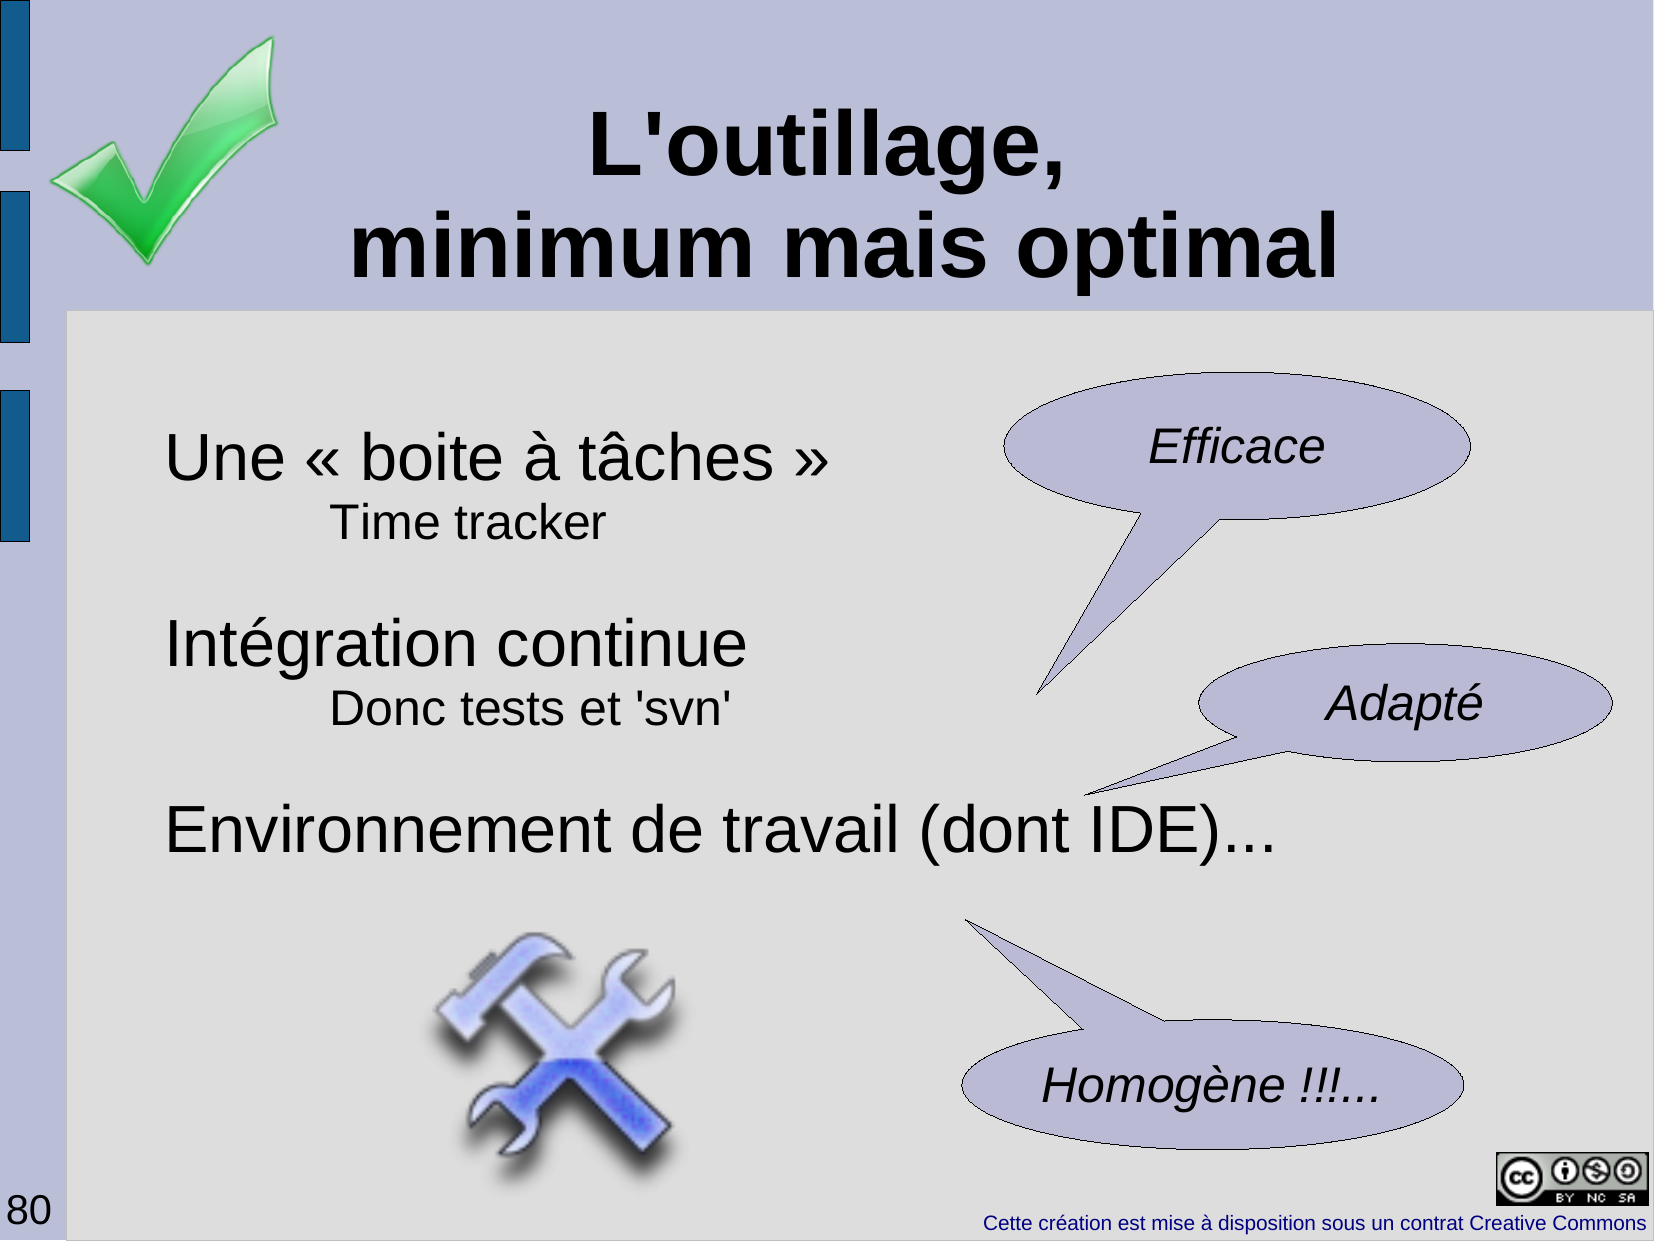

# L'outillage, minimum mais optimal
Une « boite à tâches »
Time tracker
Intégration continue
Donc tests et 'svn'
Environnement de travail (dont IDE)...
Efficace
Adapté
Homogène !!!...